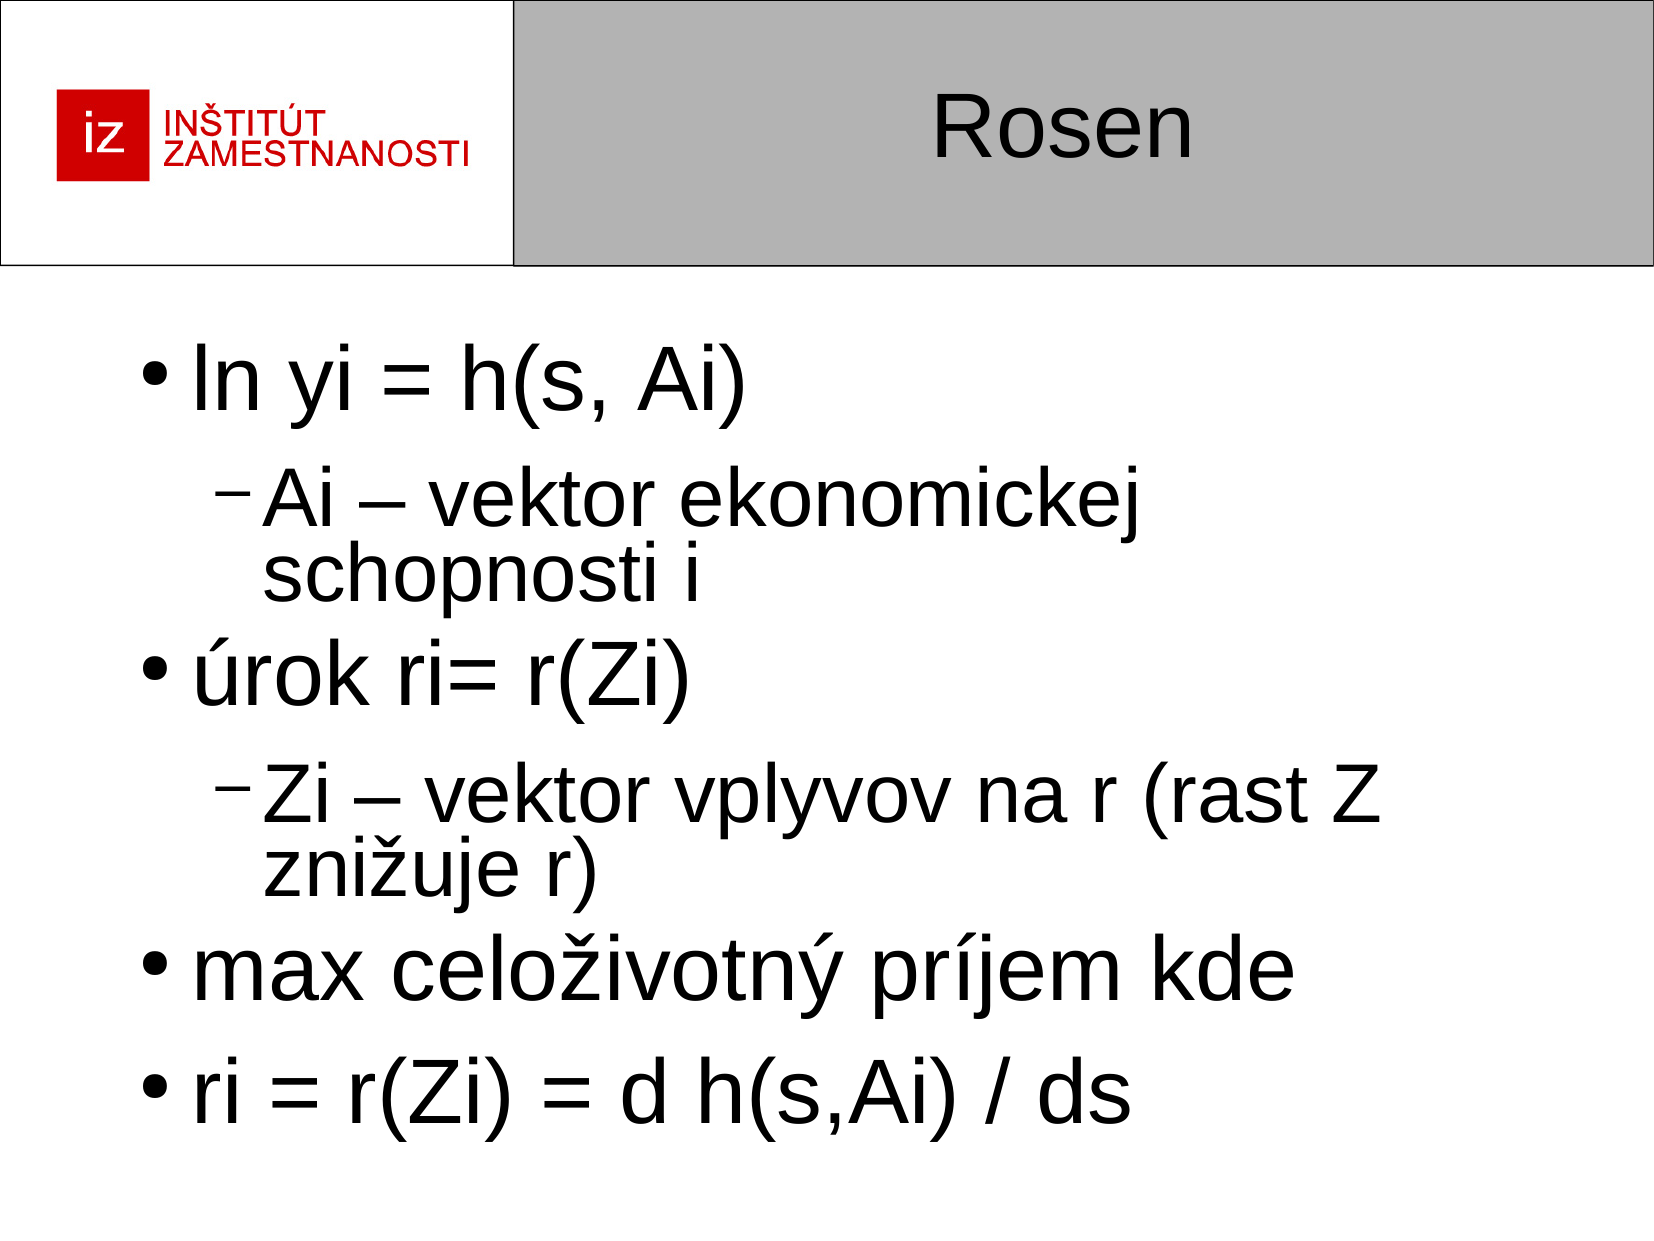

# Rosen
ln yi = h(s, Ai)
Ai – vektor ekonomickej schopnosti i
úrok ri= r(Zi)
Zi – vektor vplyvov na r (rast Z znižuje r)
max celoživotný príjem kde
ri = r(Zi) = d h(s,Ai) / ds